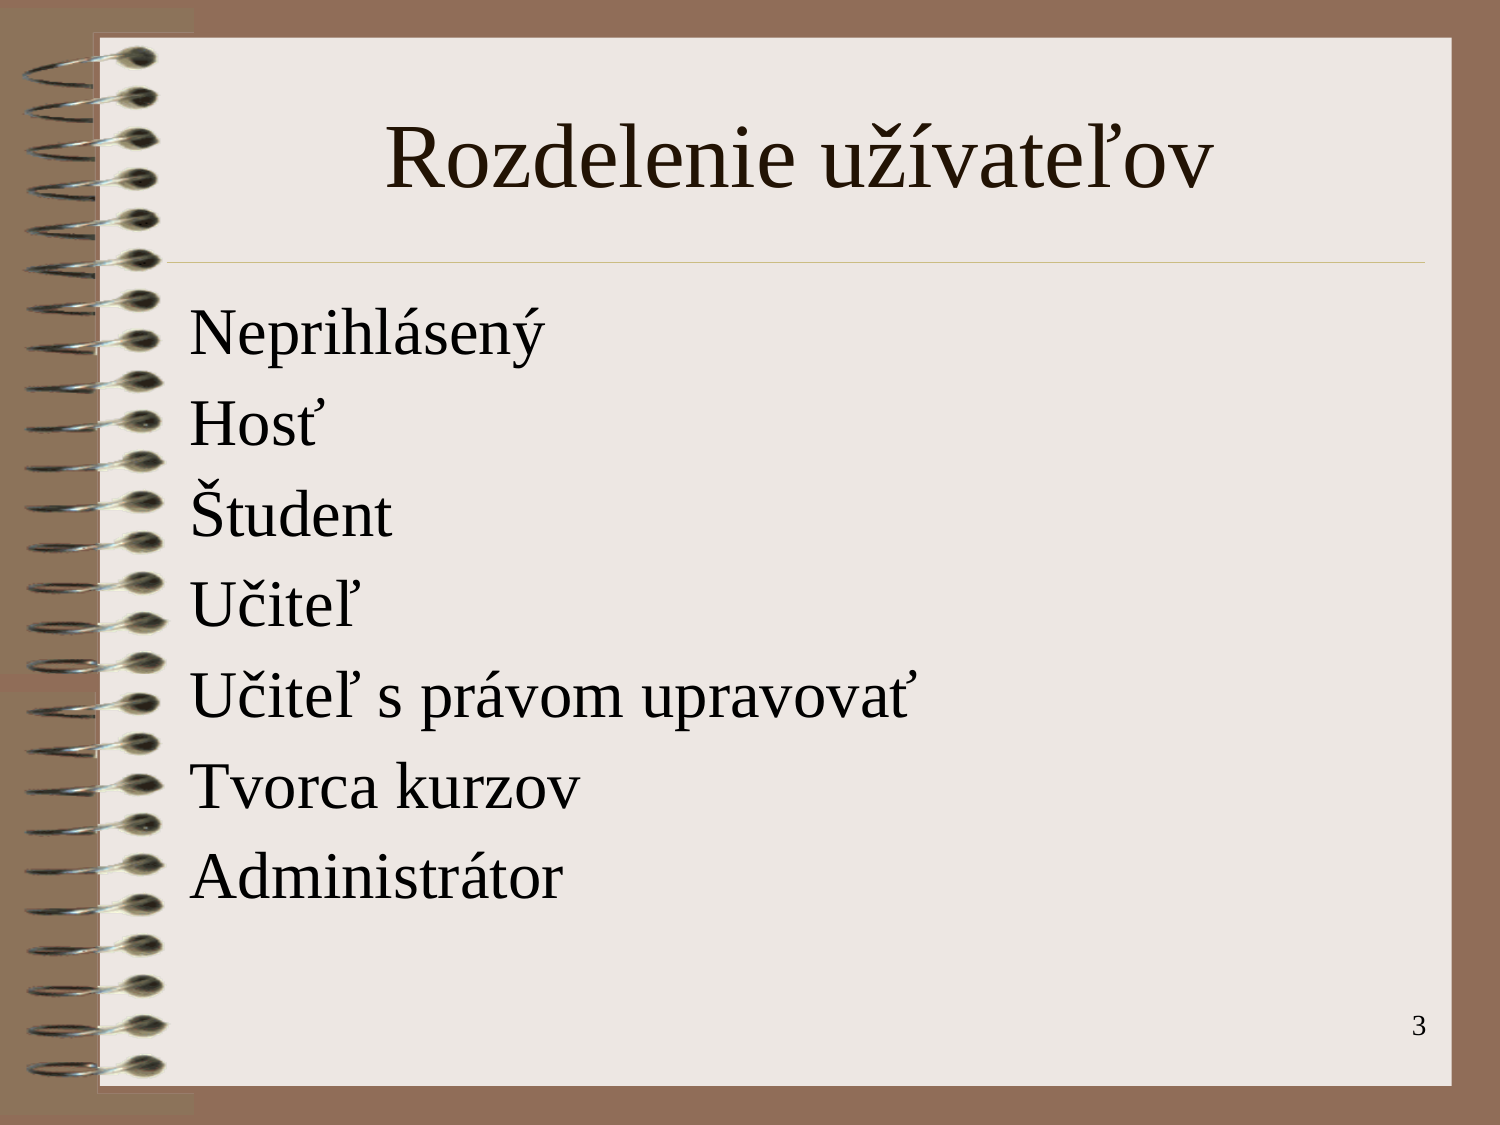

# Rozdelenie užívateľov
Neprihlásený
Hosť
Študent
Učiteľ
Učiteľ s právom upravovať
Tvorca kurzov
Administrátor
3